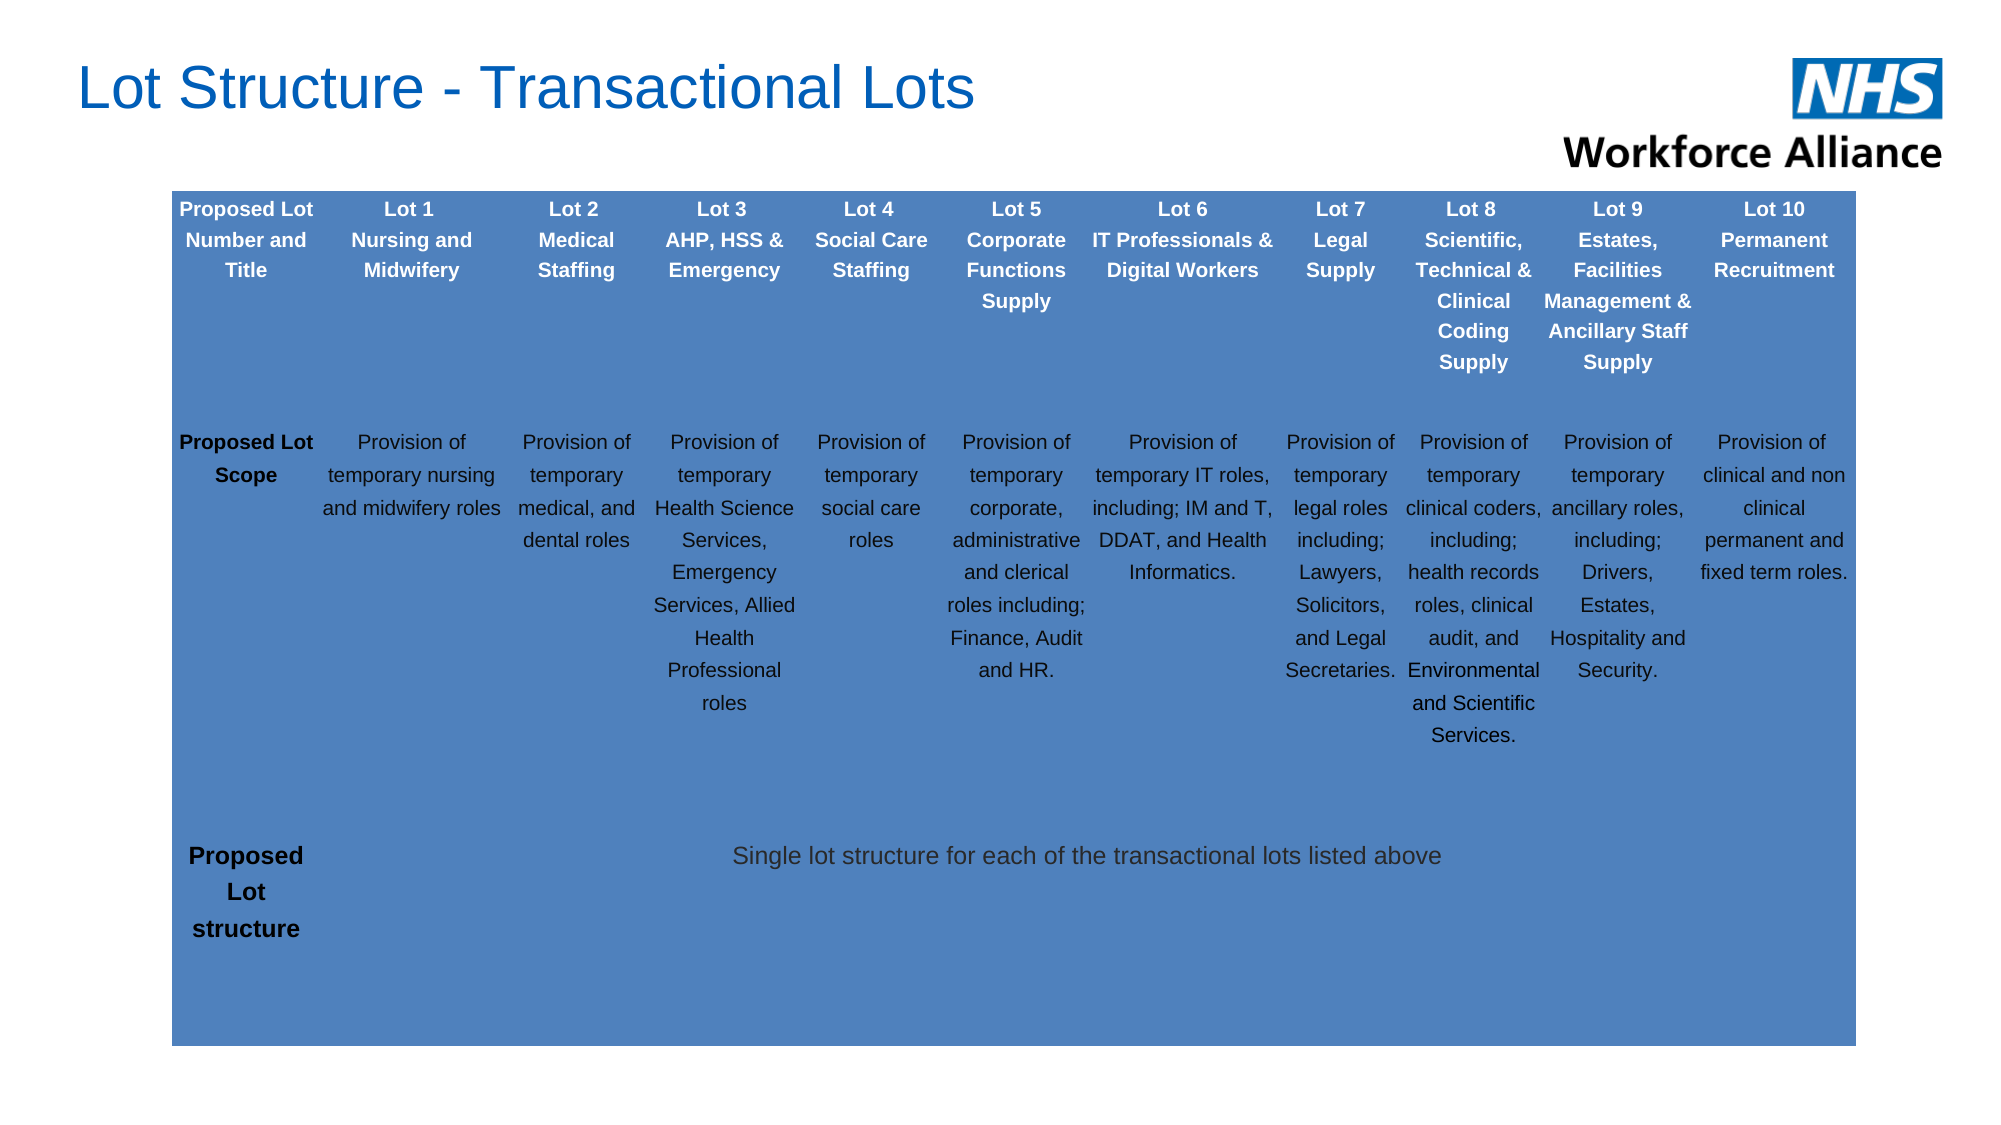

# Lot Structure - Transactional Lots
| Proposed Lot Number and Title | Lot 1 Nursing and Midwifery | Lot 2 Medical Staffing | Lot 3 AHP, HSS & Emergency | Lot 4 Social Care Staffing | Lot 5 Corporate Functions Supply | Lot 6 IT Professionals & Digital Workers | Lot 7 Legal Supply | Lot 8 Scientific, Technical & Clinical Coding Supply | Lot 9 Estates, Facilities Management & Ancillary Staff Supply | Lot 10 Permanent Recruitment |
| --- | --- | --- | --- | --- | --- | --- | --- | --- | --- | --- |
| Proposed Lot Scope | Provision of temporary nursing and midwifery roles | Provision of temporary medical, and dental roles | Provision of temporary Health Science Services, Emergency Services, Allied Health Professional roles | Provision of temporary social care roles | Provision of temporary corporate, administrative and clerical roles including; Finance, Audit and HR. | Provision of temporary IT roles, including; IM and T, DDAT, and Health Informatics. | Provision of temporary legal roles including; Lawyers, Solicitors, and Legal Secretaries. | Provision of temporary clinical coders, including; health records roles, clinical audit, and Environmental and Scientific Services. | Provision of temporary ancillary roles, including; Drivers, Estates, Hospitality and Security. | Provision of clinical and non clinical permanent and fixed term roles. |
| Proposed Lot structure | Single lot structure for each of the transactional lots listed above | | | | | | | | | |